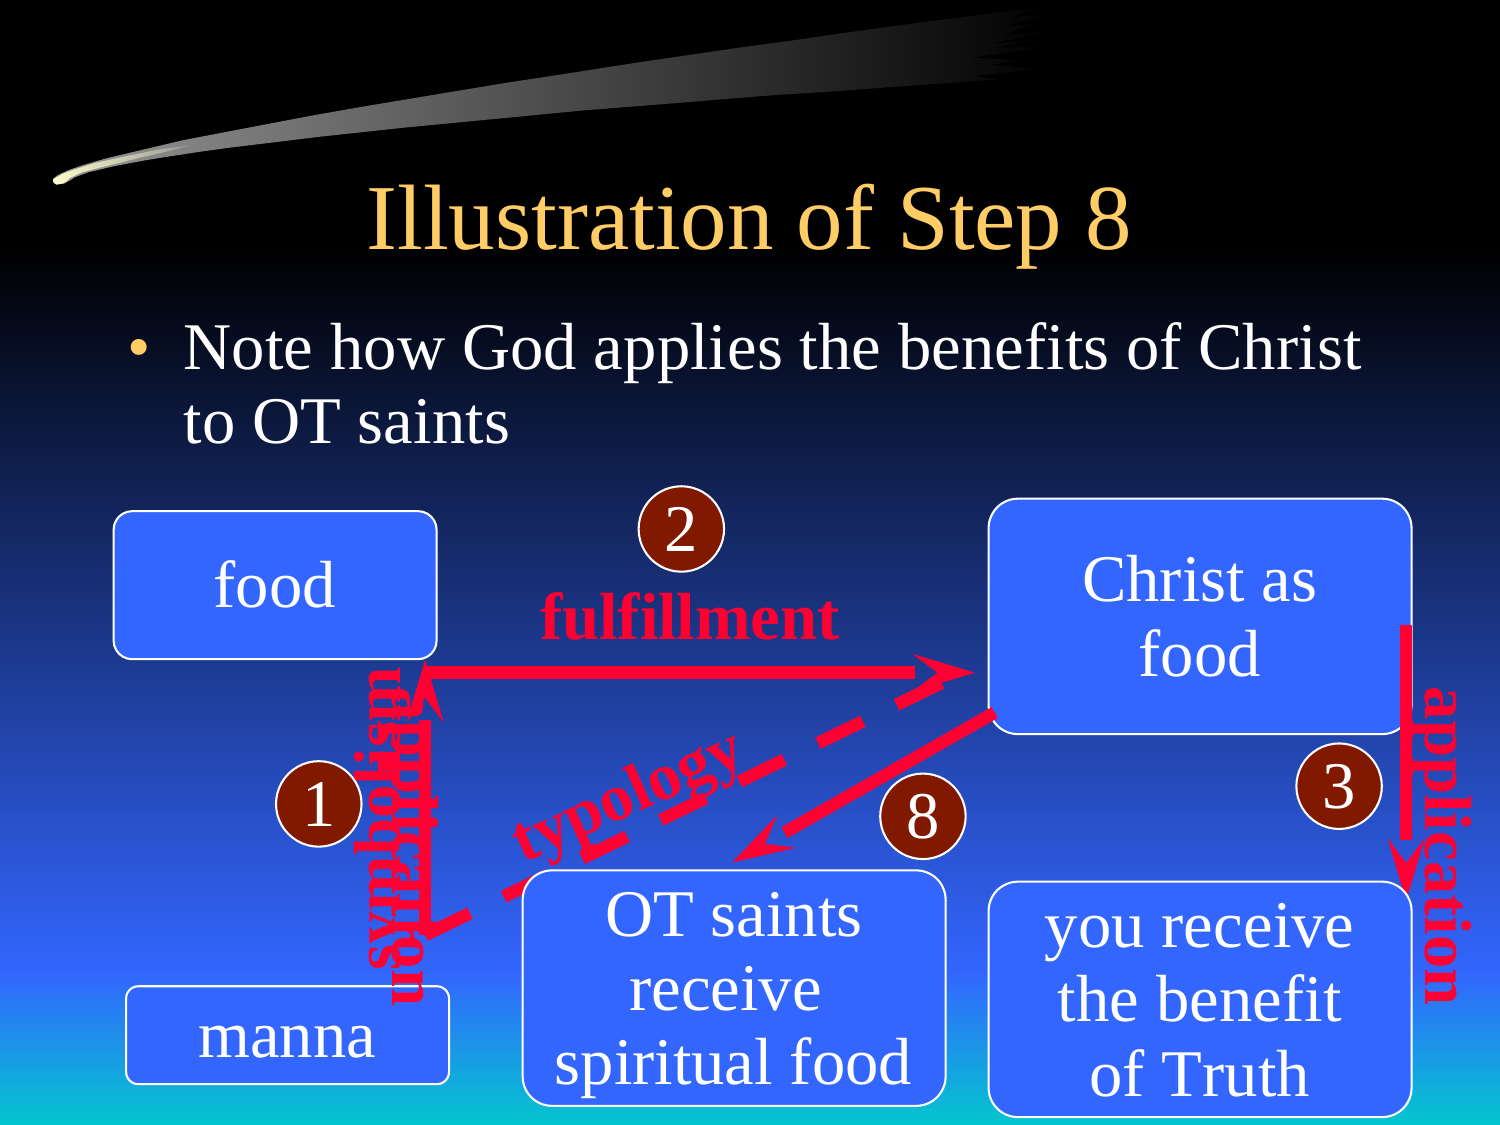

# Illustration of Step 8
Note how God applies the benefits of Christ to OT saints
2
Christ as
food
fulfillment
typology
food
1
symbolism
3
application
you receive
the benefit
of Truth
8
application
OT saints
receive
spiritual food
manna